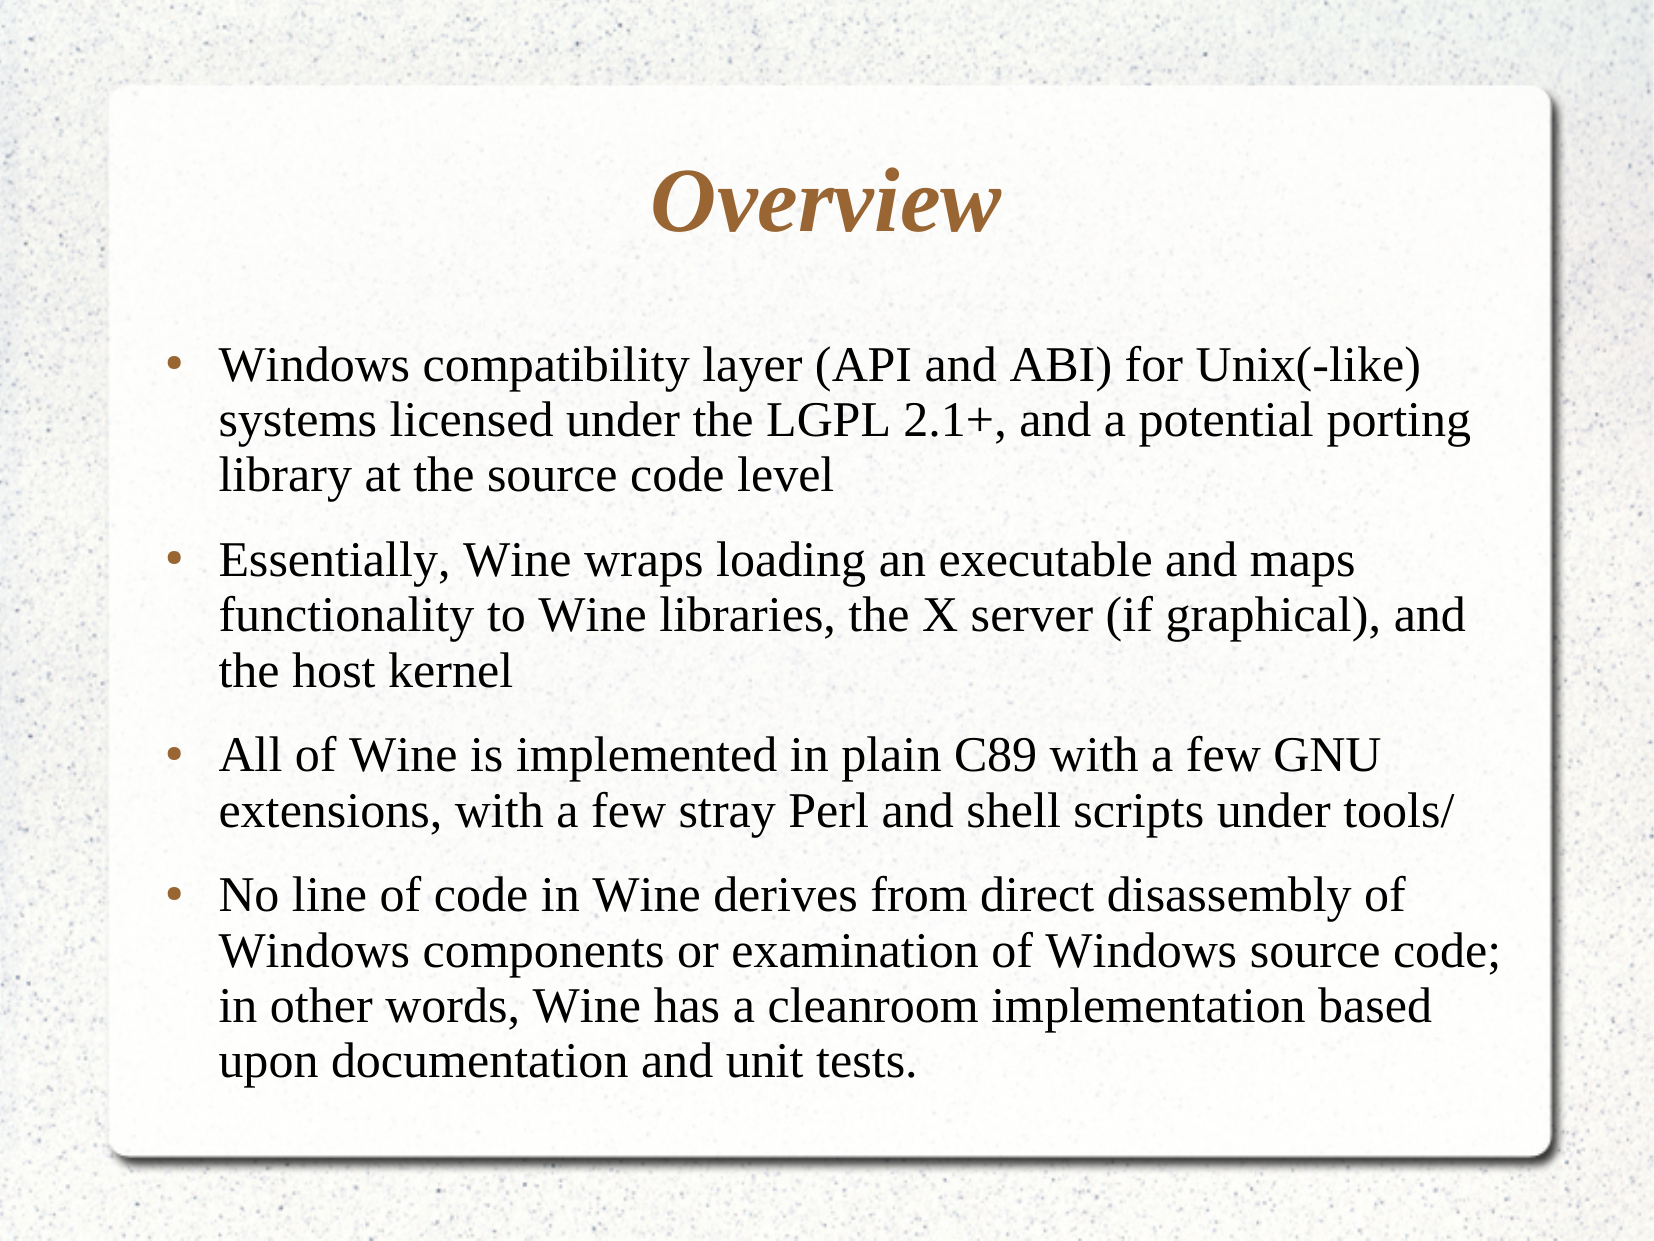

# Overview
Windows compatibility layer (API and ABI) for Unix(-like) systems licensed under the LGPL 2.1+, and a potential porting library at the source code level
Essentially, Wine wraps loading an executable and maps functionality to Wine libraries, the X server (if graphical), and the host kernel
All of Wine is implemented in plain C89 with a few GNU extensions, with a few stray Perl and shell scripts under tools/
No line of code in Wine derives from direct disassembly of Windows components or examination of Windows source code; in other words, Wine has a cleanroom implementation based upon documentation and unit tests.